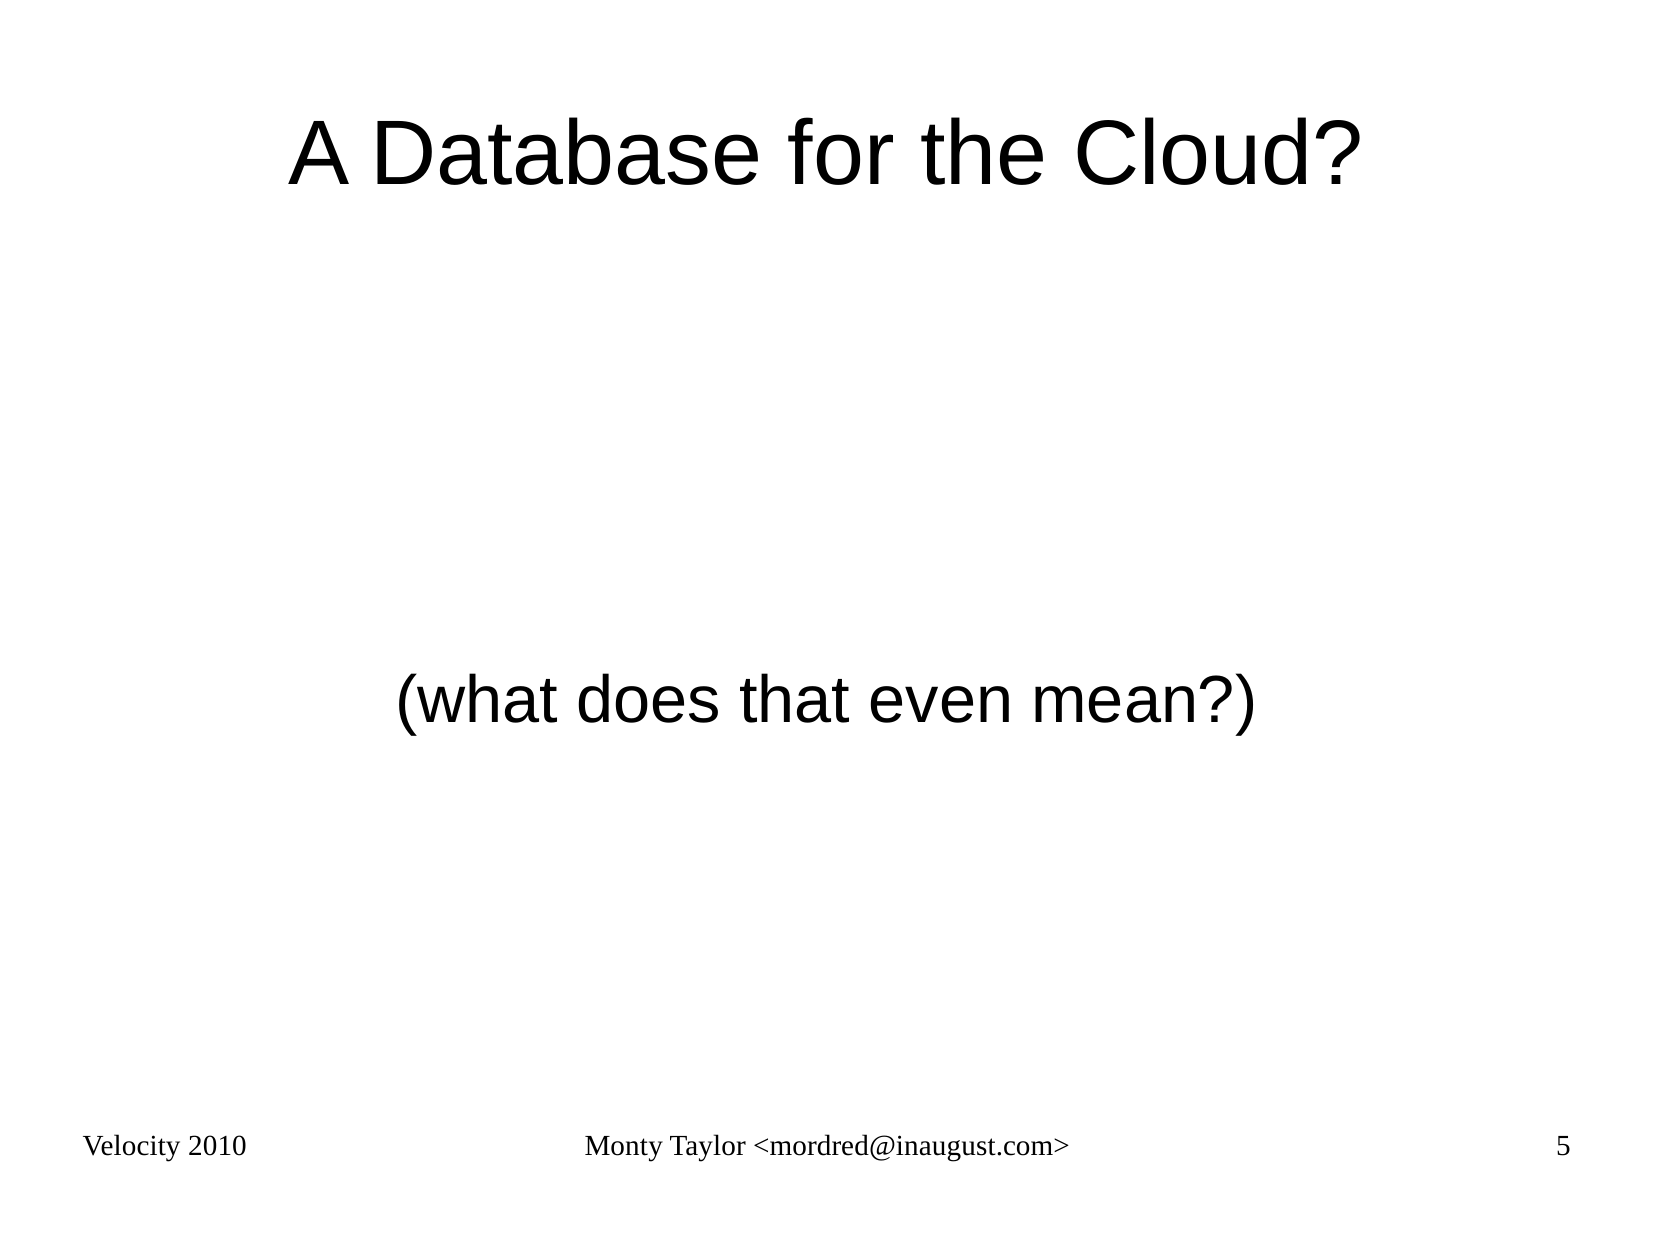

# A Database for the Cloud?
(what does that even mean?)
Velocity 2010
Monty Taylor <mordred@inaugust.com>
5